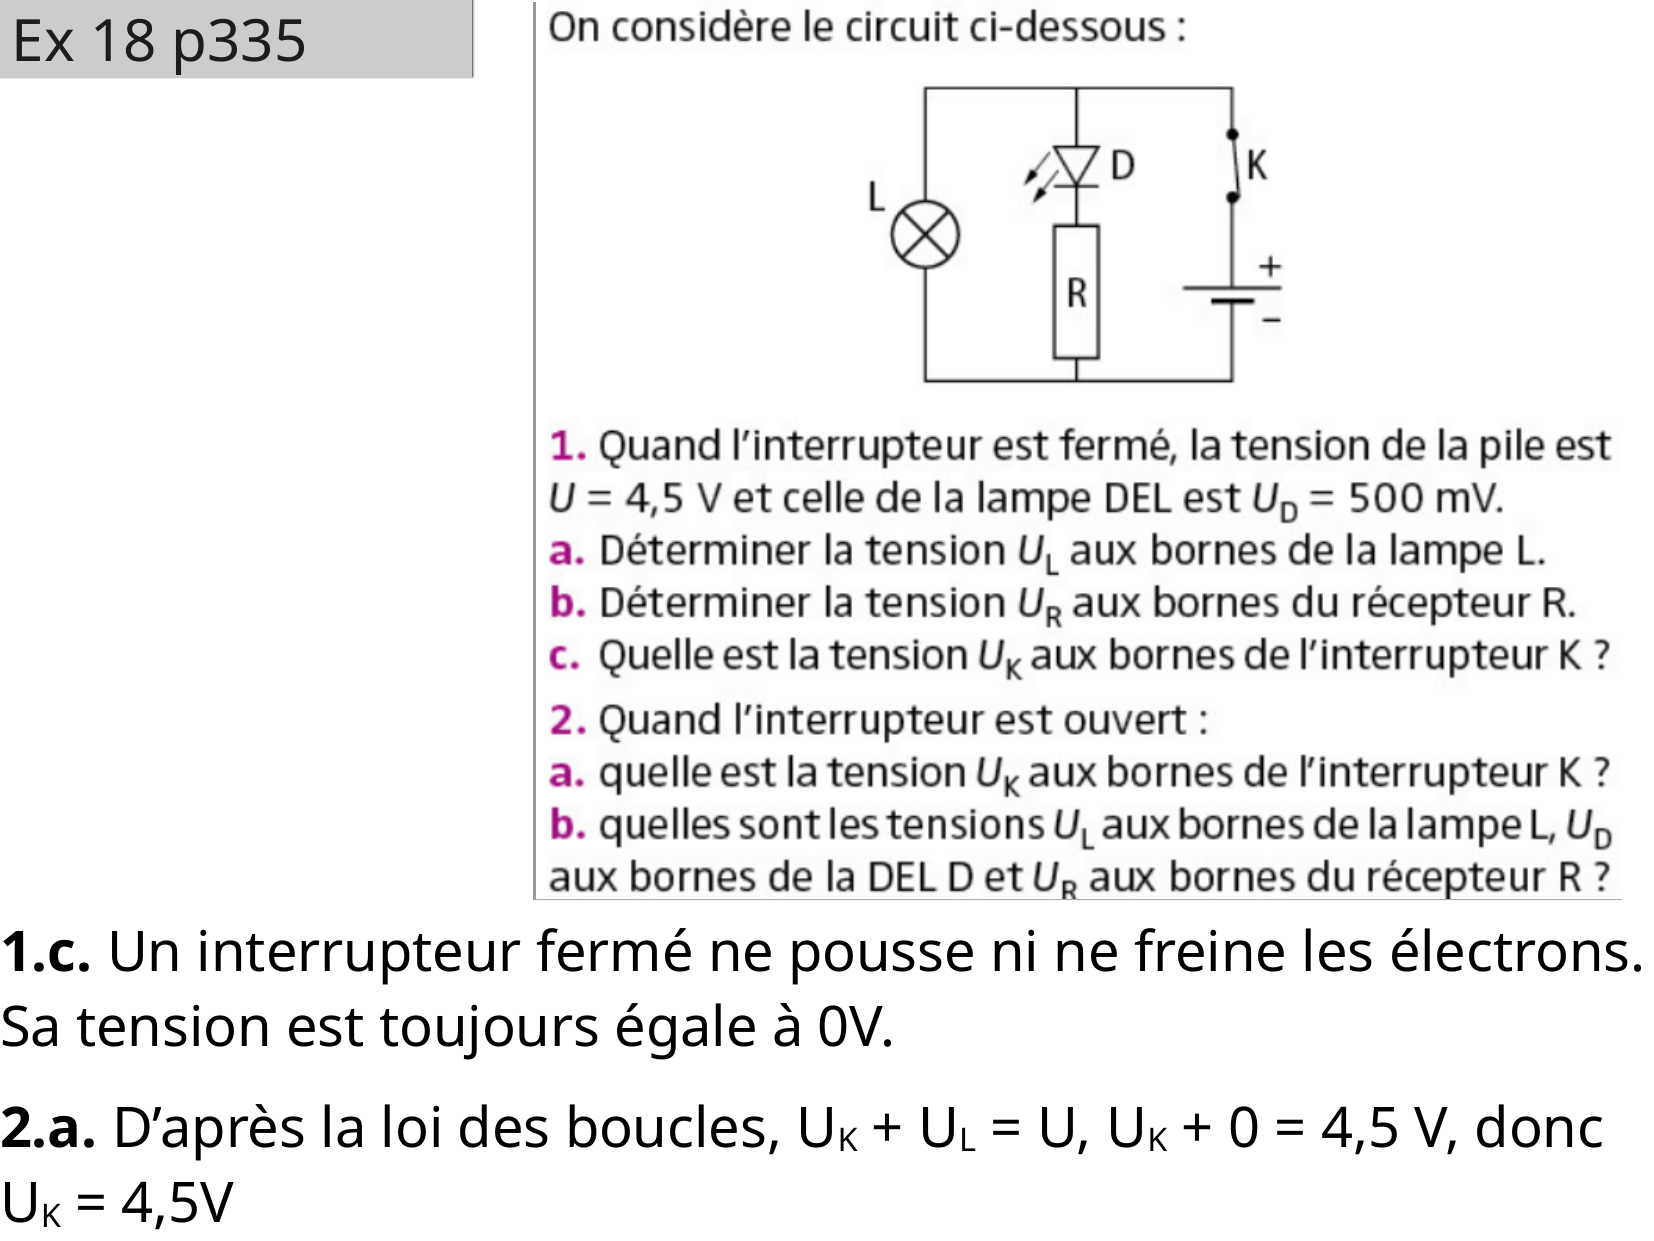

# Ex 18 p335
1.c. Un interrupteur fermé ne pousse ni ne freine les électrons. Sa tension est toujours égale à 0V.
2.a. D’après la loi des boucles, UK + UL = U, UK + 0 = 4,5 V, donc UK = 4,5V